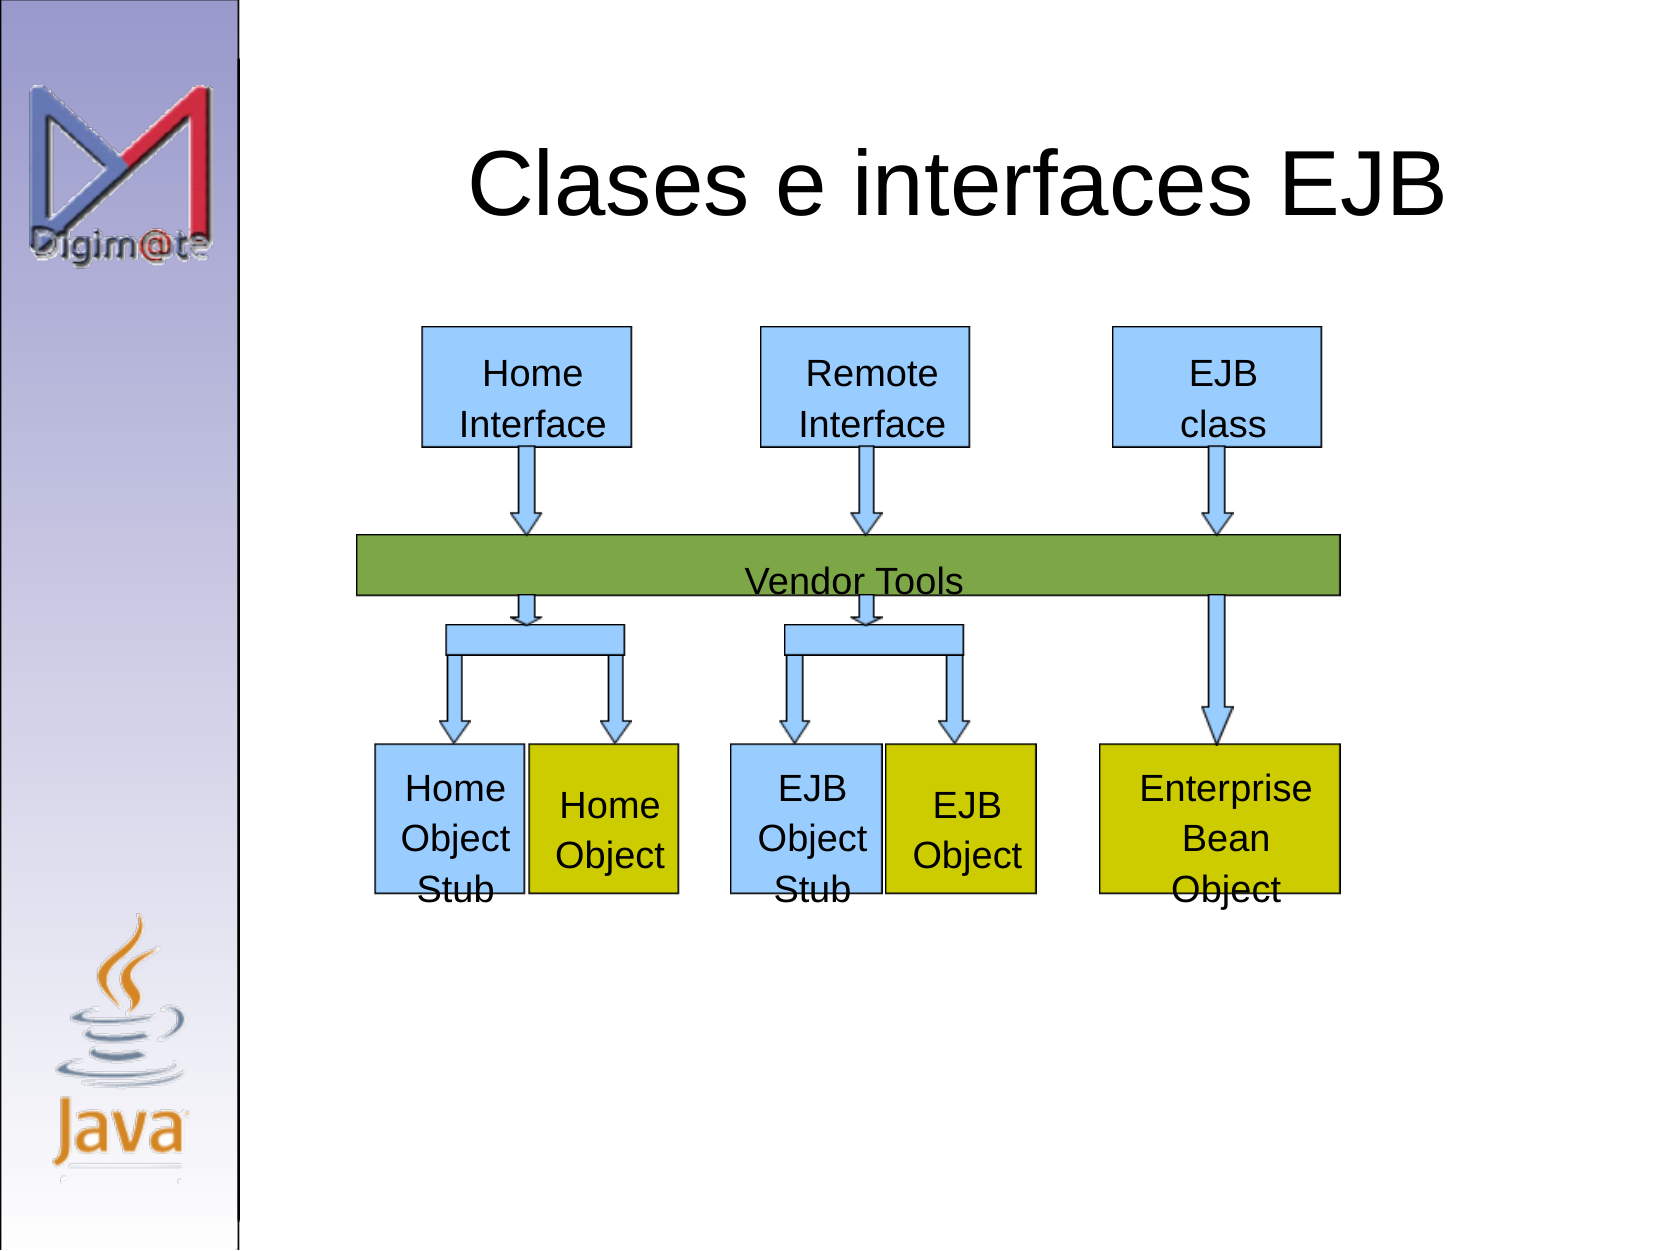

# Clases e interfaces EJB
Home
Interface
Remote
Interface
EJB
class
Vendor Tools
Home
Object
Stub
Home
Object
EJB
Object
Stub
EJB
Object
Enterprise
Bean
Object